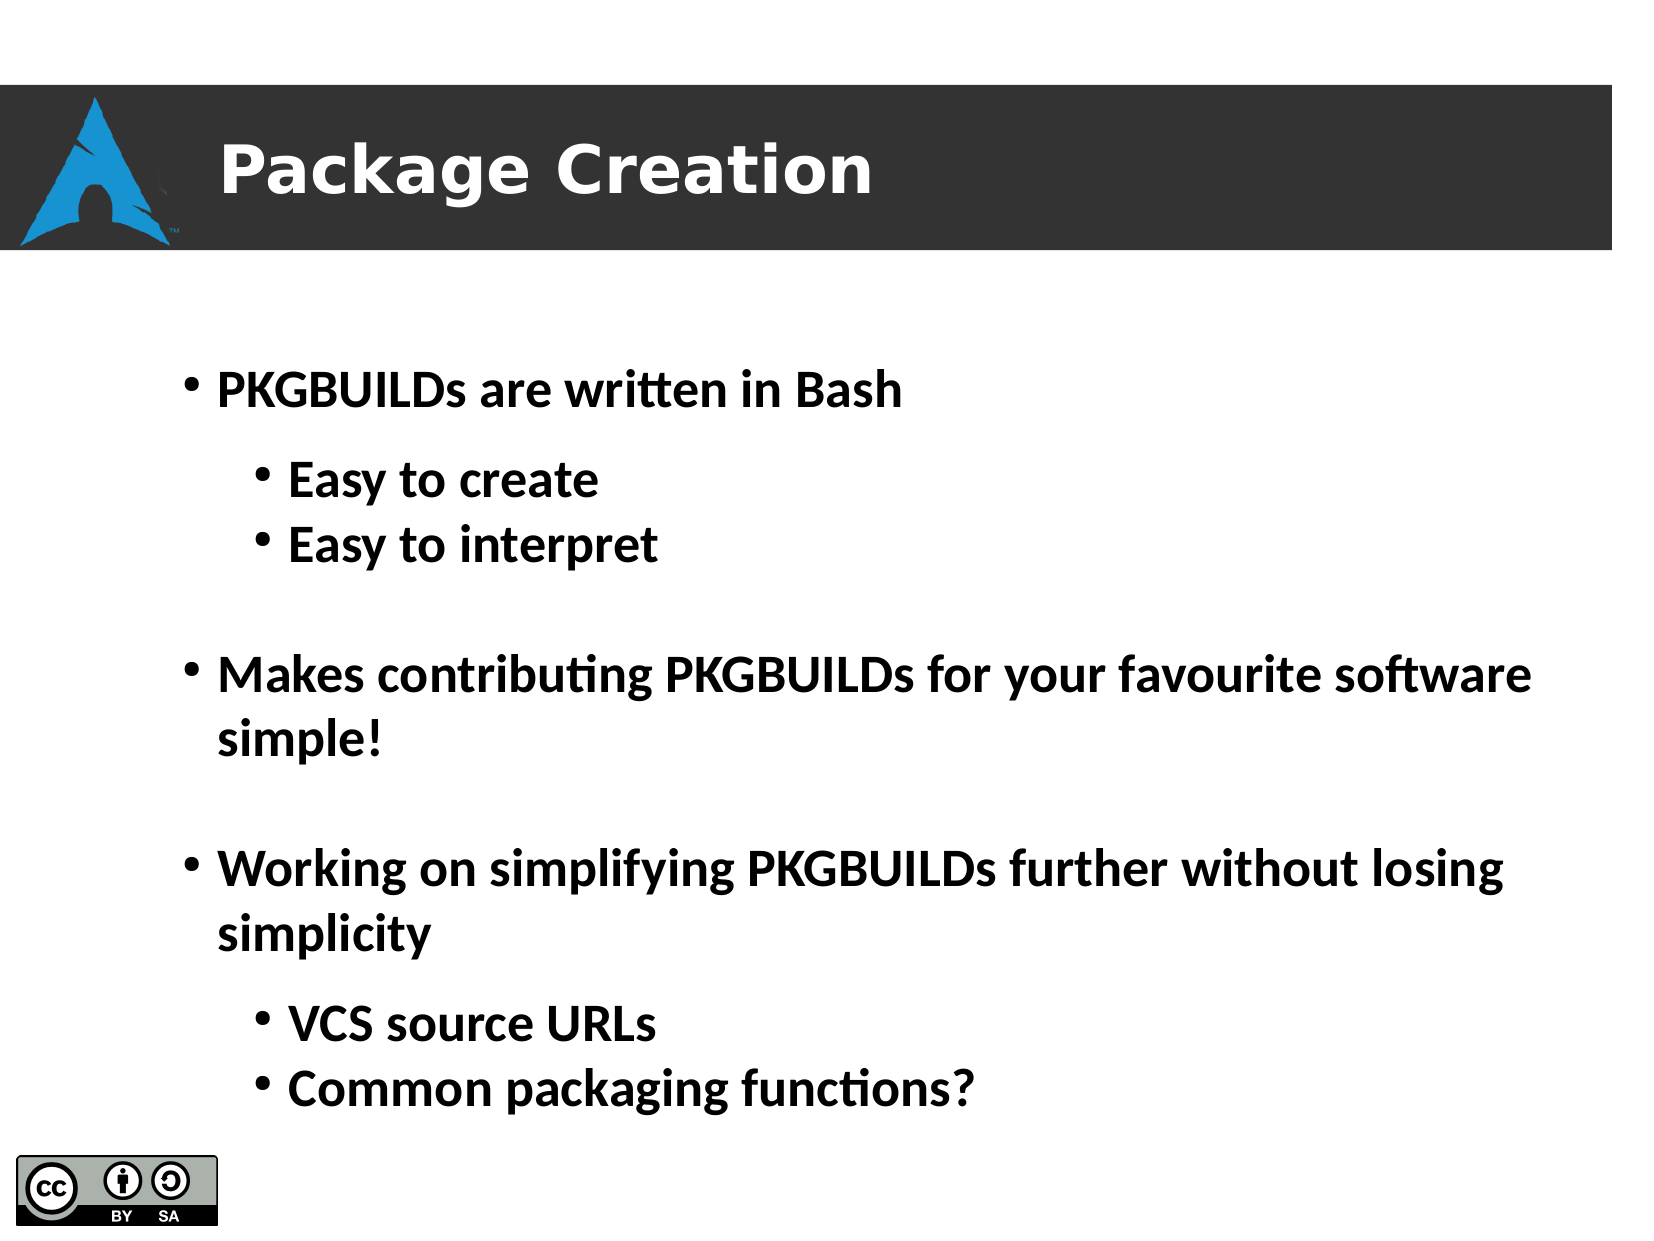

Package Creation
#
PKGBUILDs are written in Bash
Easy to create
Easy to interpret
Makes contributing PKGBUILDs for your favourite software simple!
Working on simplifying PKGBUILDs further without losing simplicity
VCS source URLs
Common packaging functions?